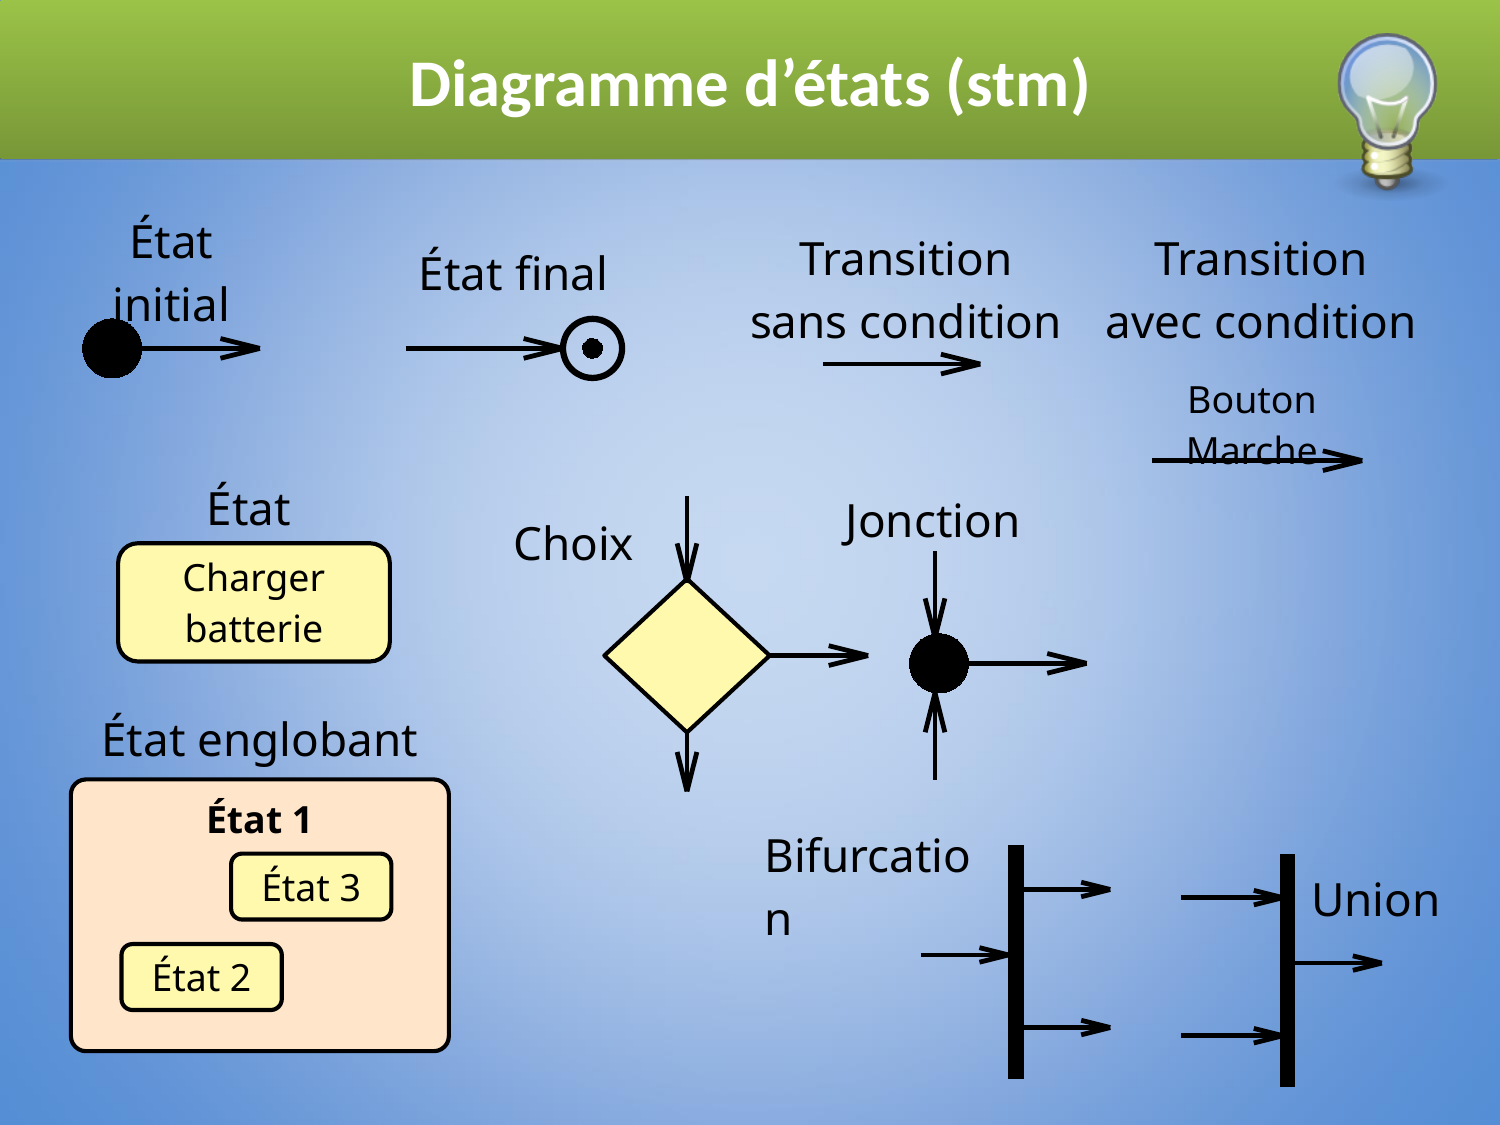

Diagramme d’états (stm)
État initial
Transition sans condition
Transition avec condition
État final
Bouton Marche
État
Jonction
Choix
Charger batterie
État englobant
État 1
État 3
État 2
Bifurcation
Union